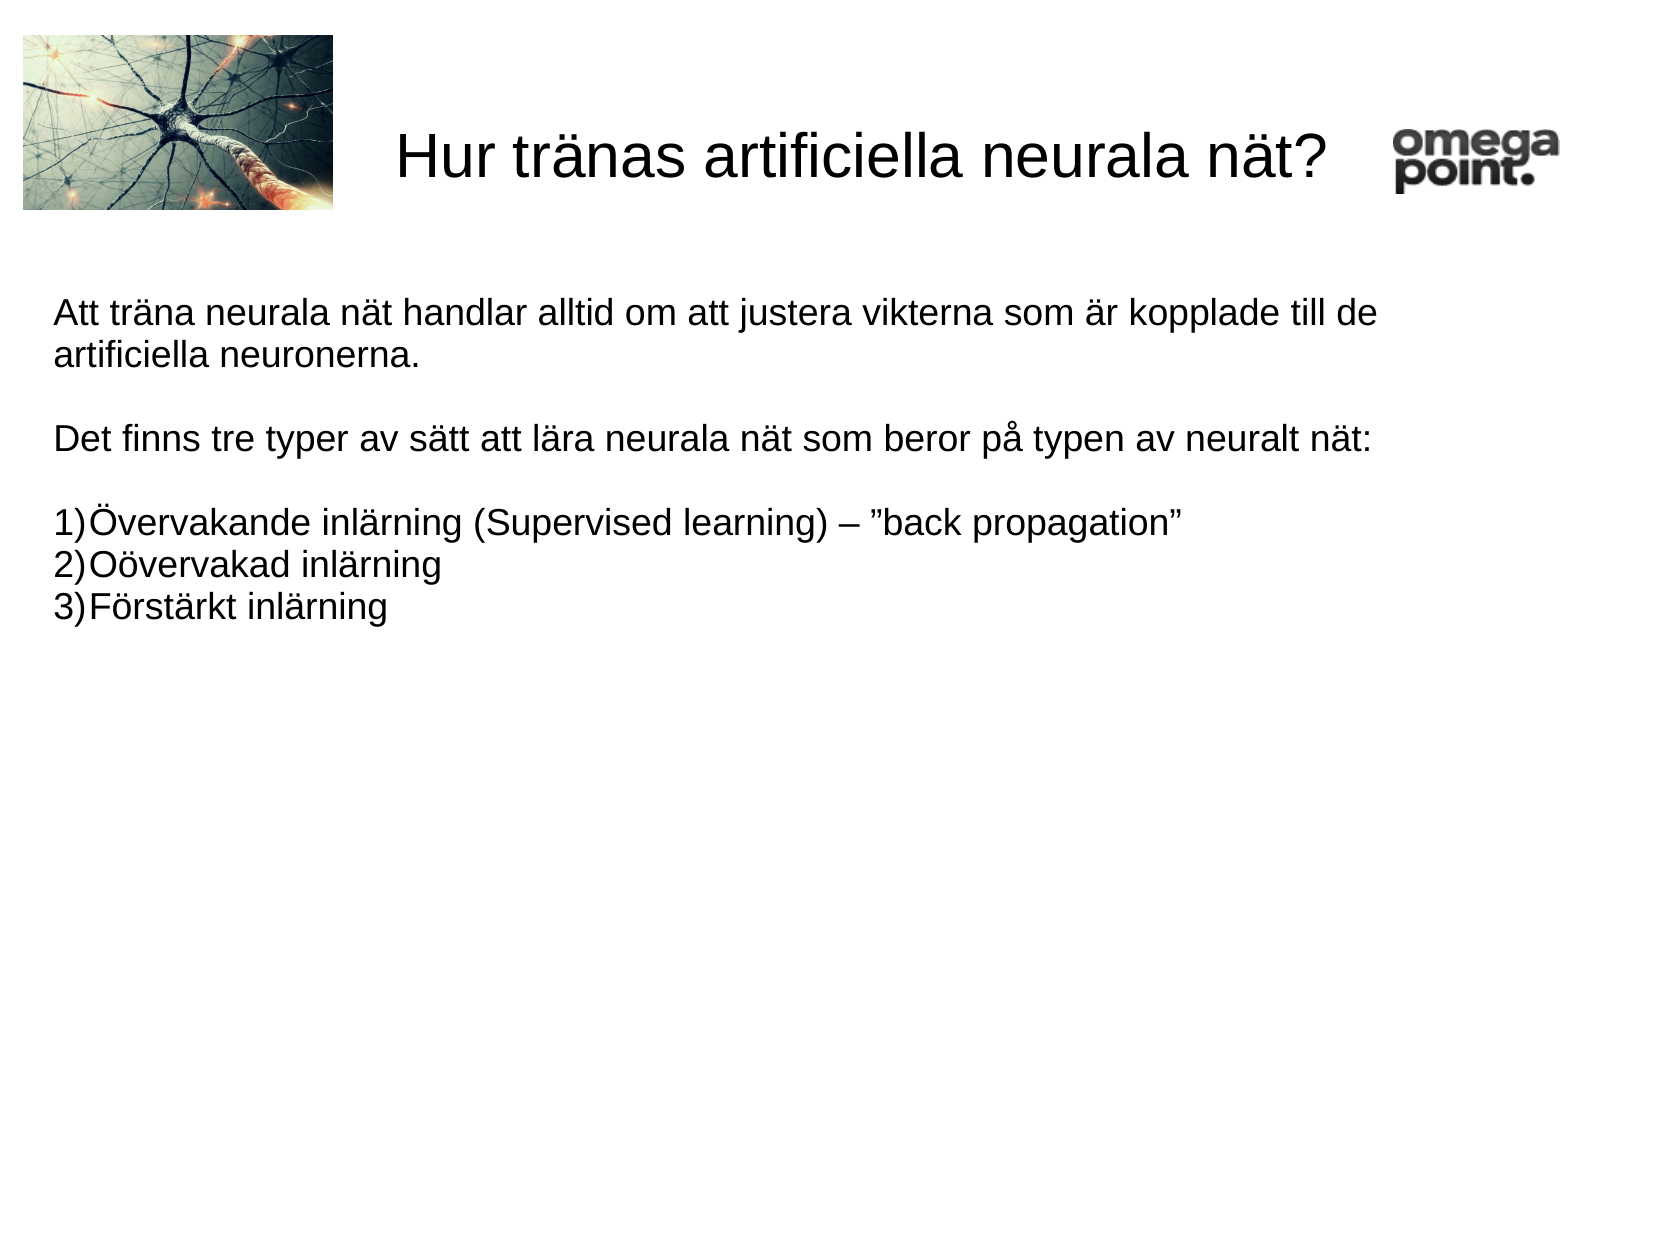

# Hur tränas artificiella neurala nät?
Att träna neurala nät handlar alltid om att justera vikterna som är kopplade till de
artificiella neuronerna.
Det finns tre typer av sätt att lära neurala nät som beror på typen av neuralt nät:
Övervakande inlärning (Supervised learning) – ”back propagation”
Oövervakad inlärning
Förstärkt inlärning